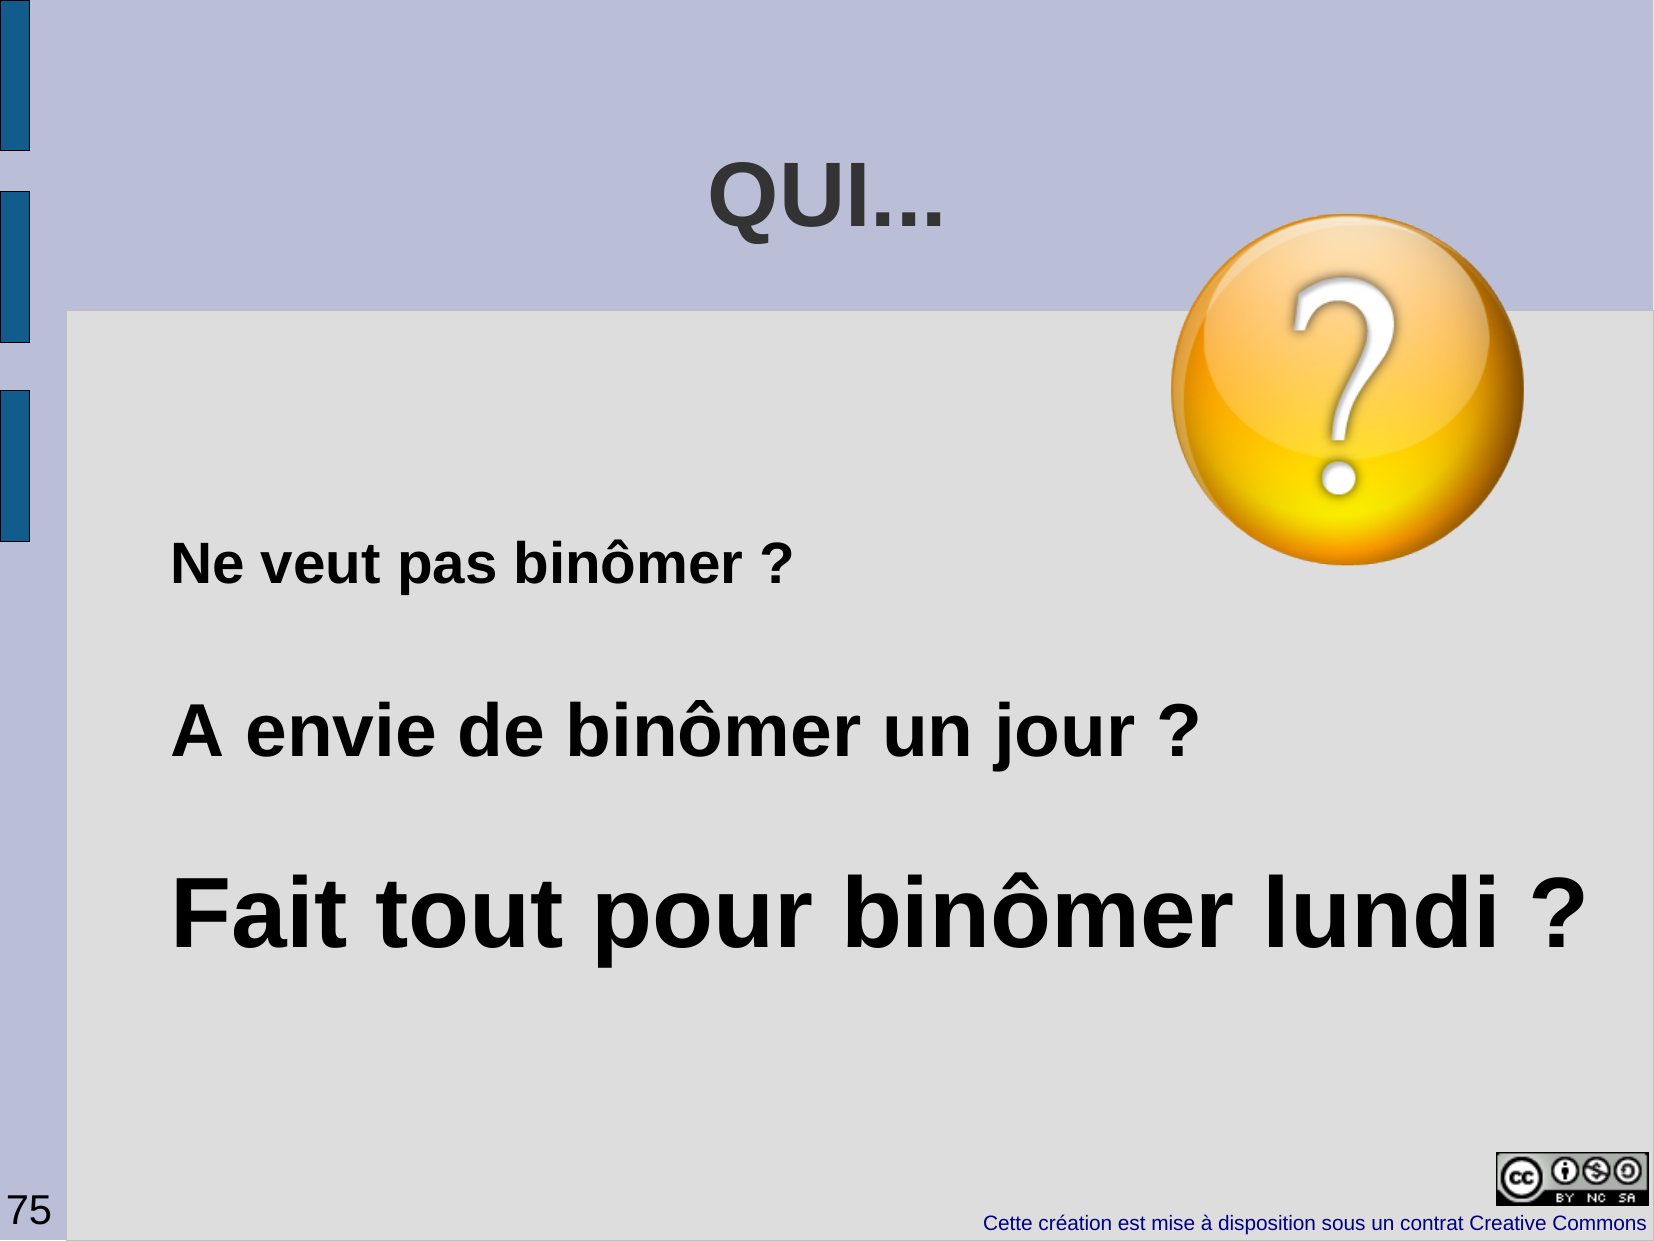

# QUI...
Ne veut pas binômer ?
A envie de binômer un jour ?
Fait tout pour binômer lundi ?